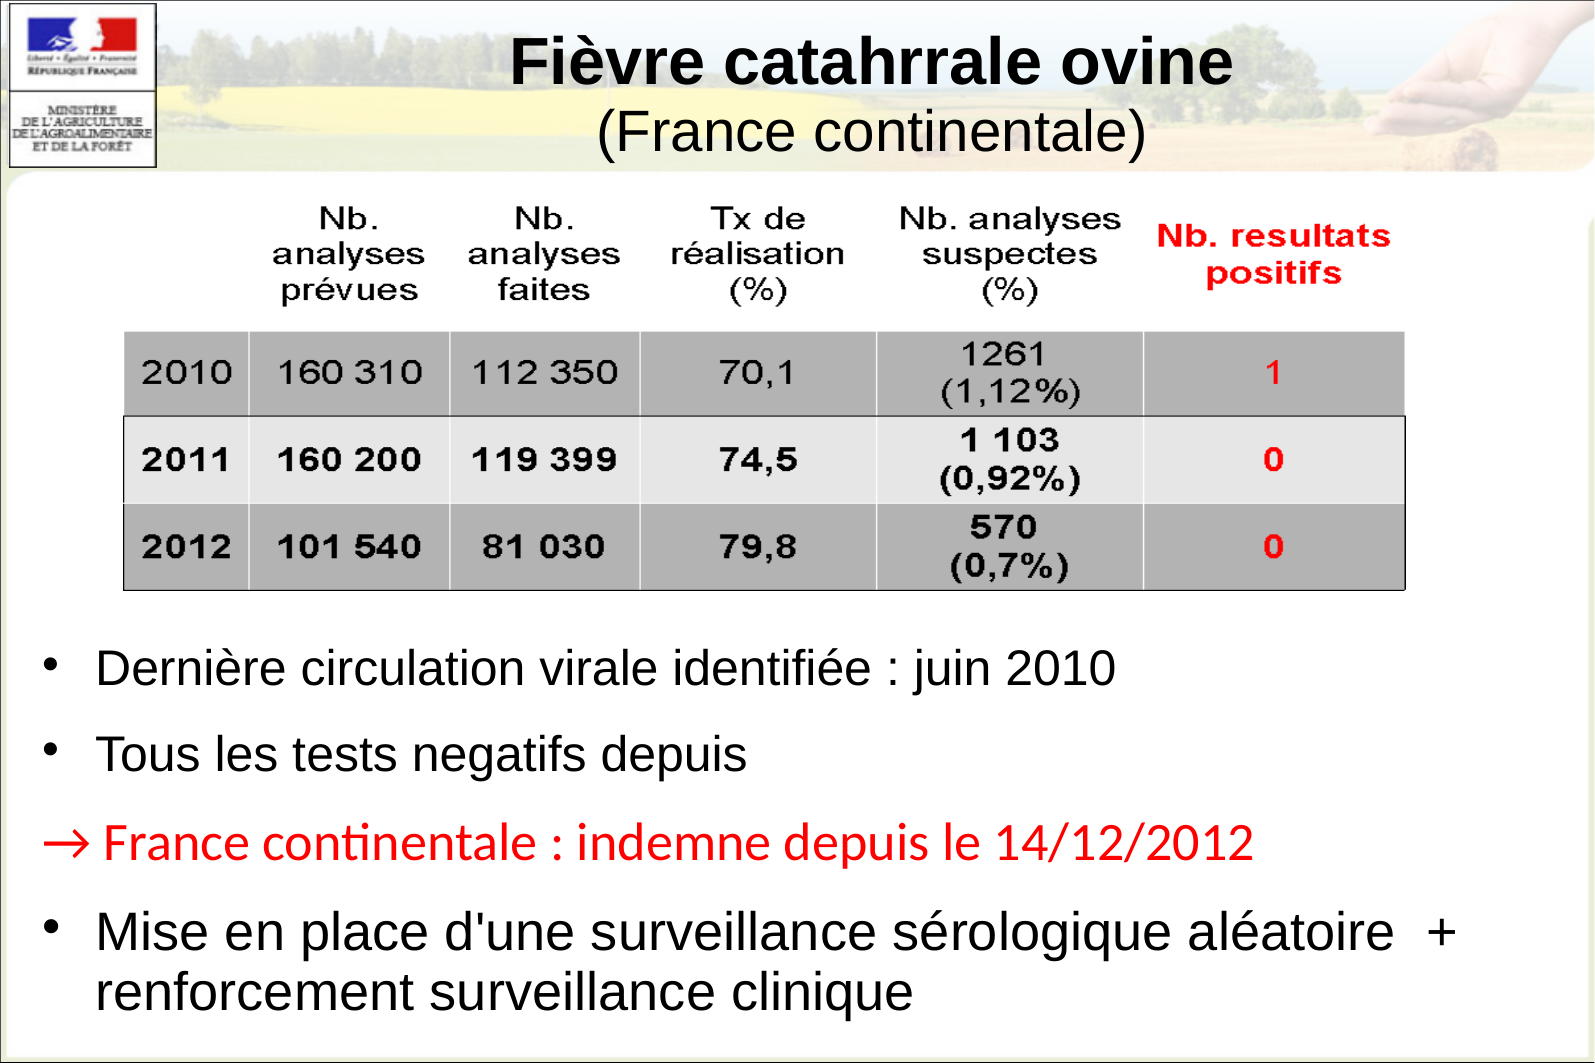

# Fièvre catahrrale ovine (France continentale)
Dernière circulation virale identifiée : juin 2010
Tous les tests negatifs depuis
→ France continentale : indemne depuis le 14/12/2012
Mise en place d'une surveillance sérologique aléatoire + renforcement surveillance clinique